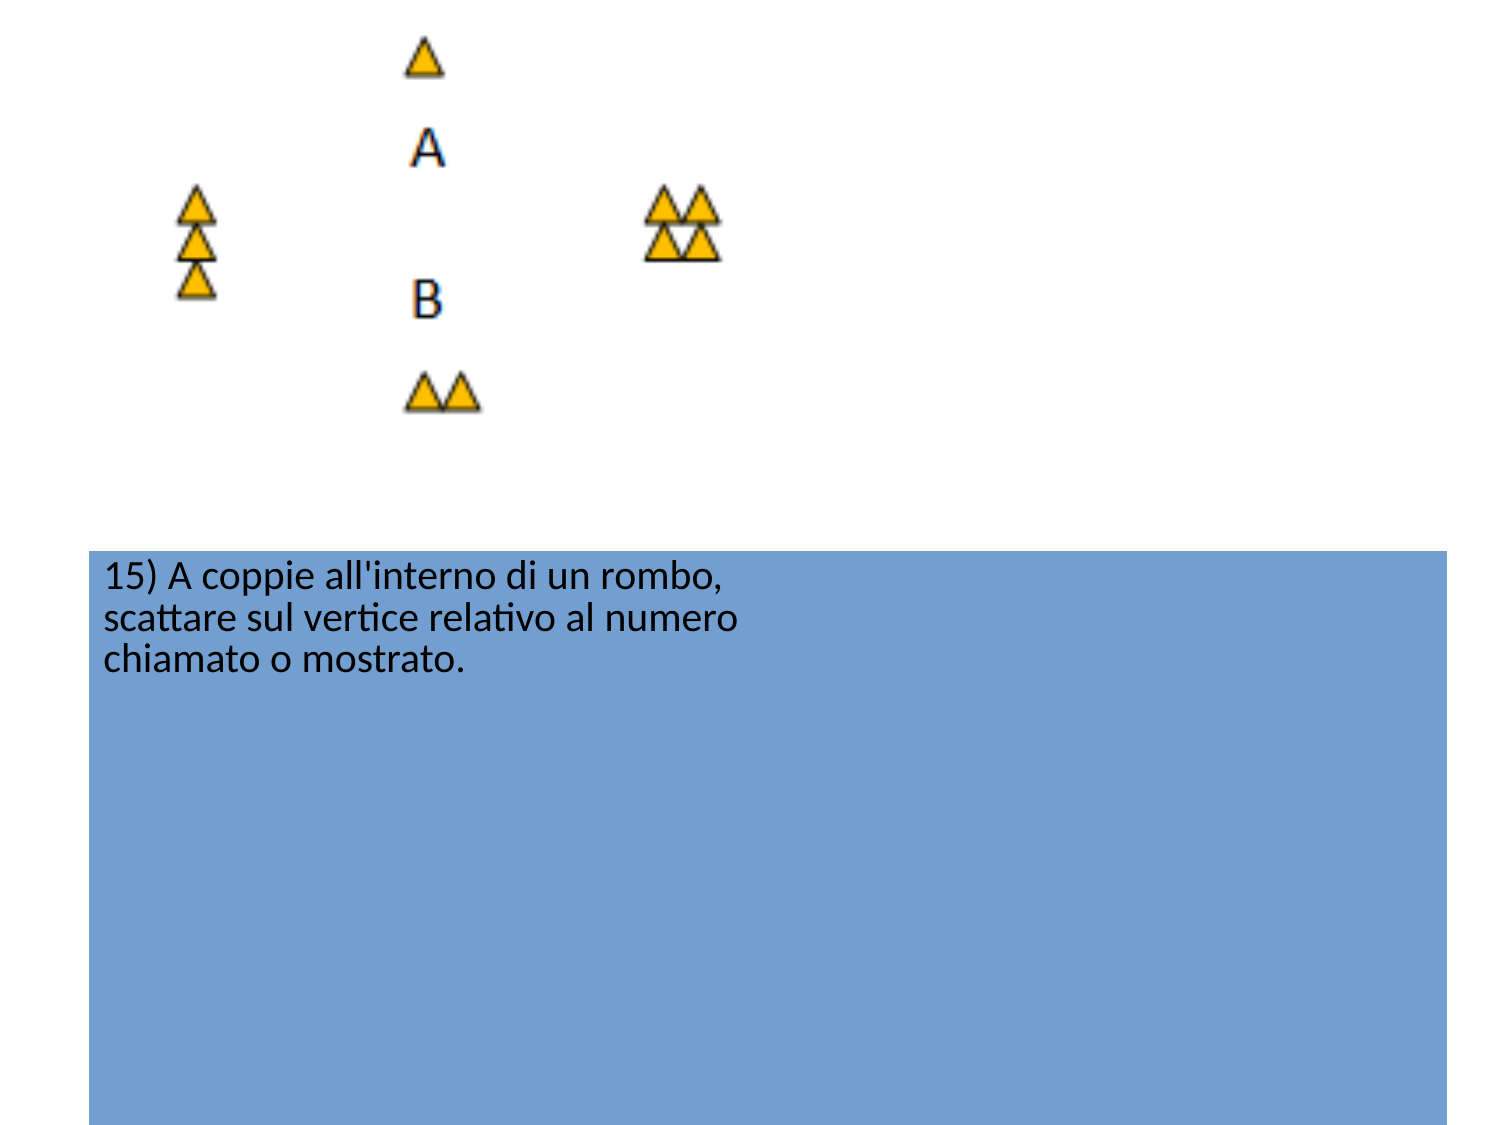

#
| 15) A coppie all'interno di un rombo, scattare sul vertice relativo al numero chiamato o mostrato. | | |
| --- | --- | --- |
| | | |